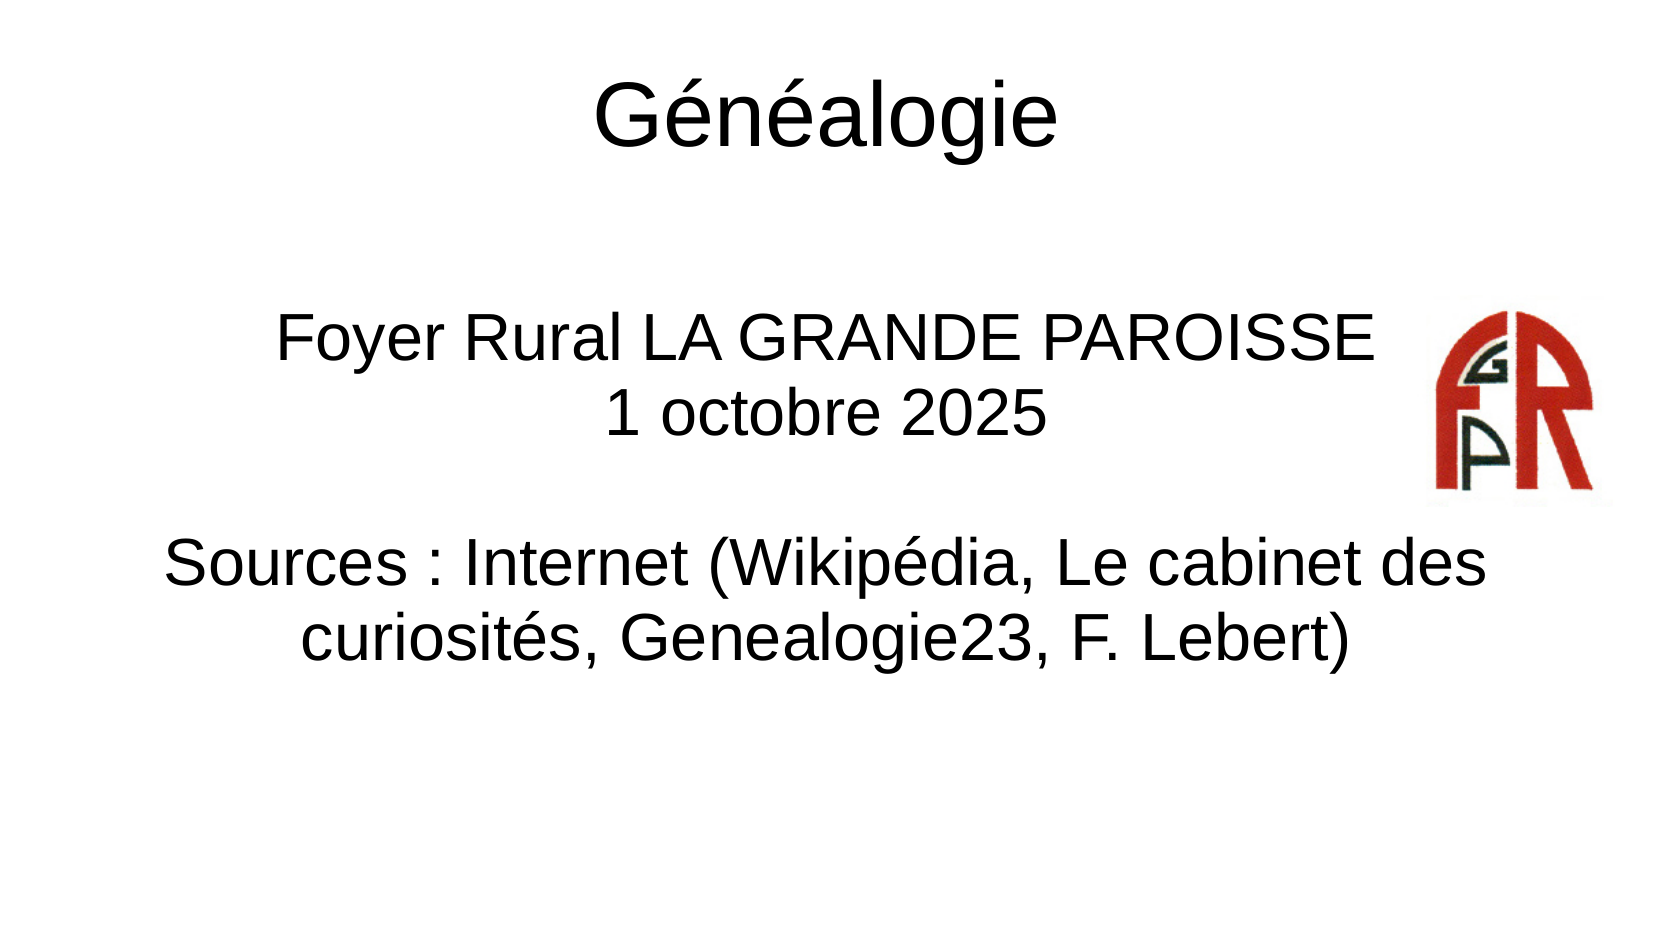

# Généalogie
Foyer Rural LA GRANDE PAROISSE
1 octobre 2025
Sources : Internet (Wikipédia, Le cabinet des curiosités, Genealogie23, F. Lebert)